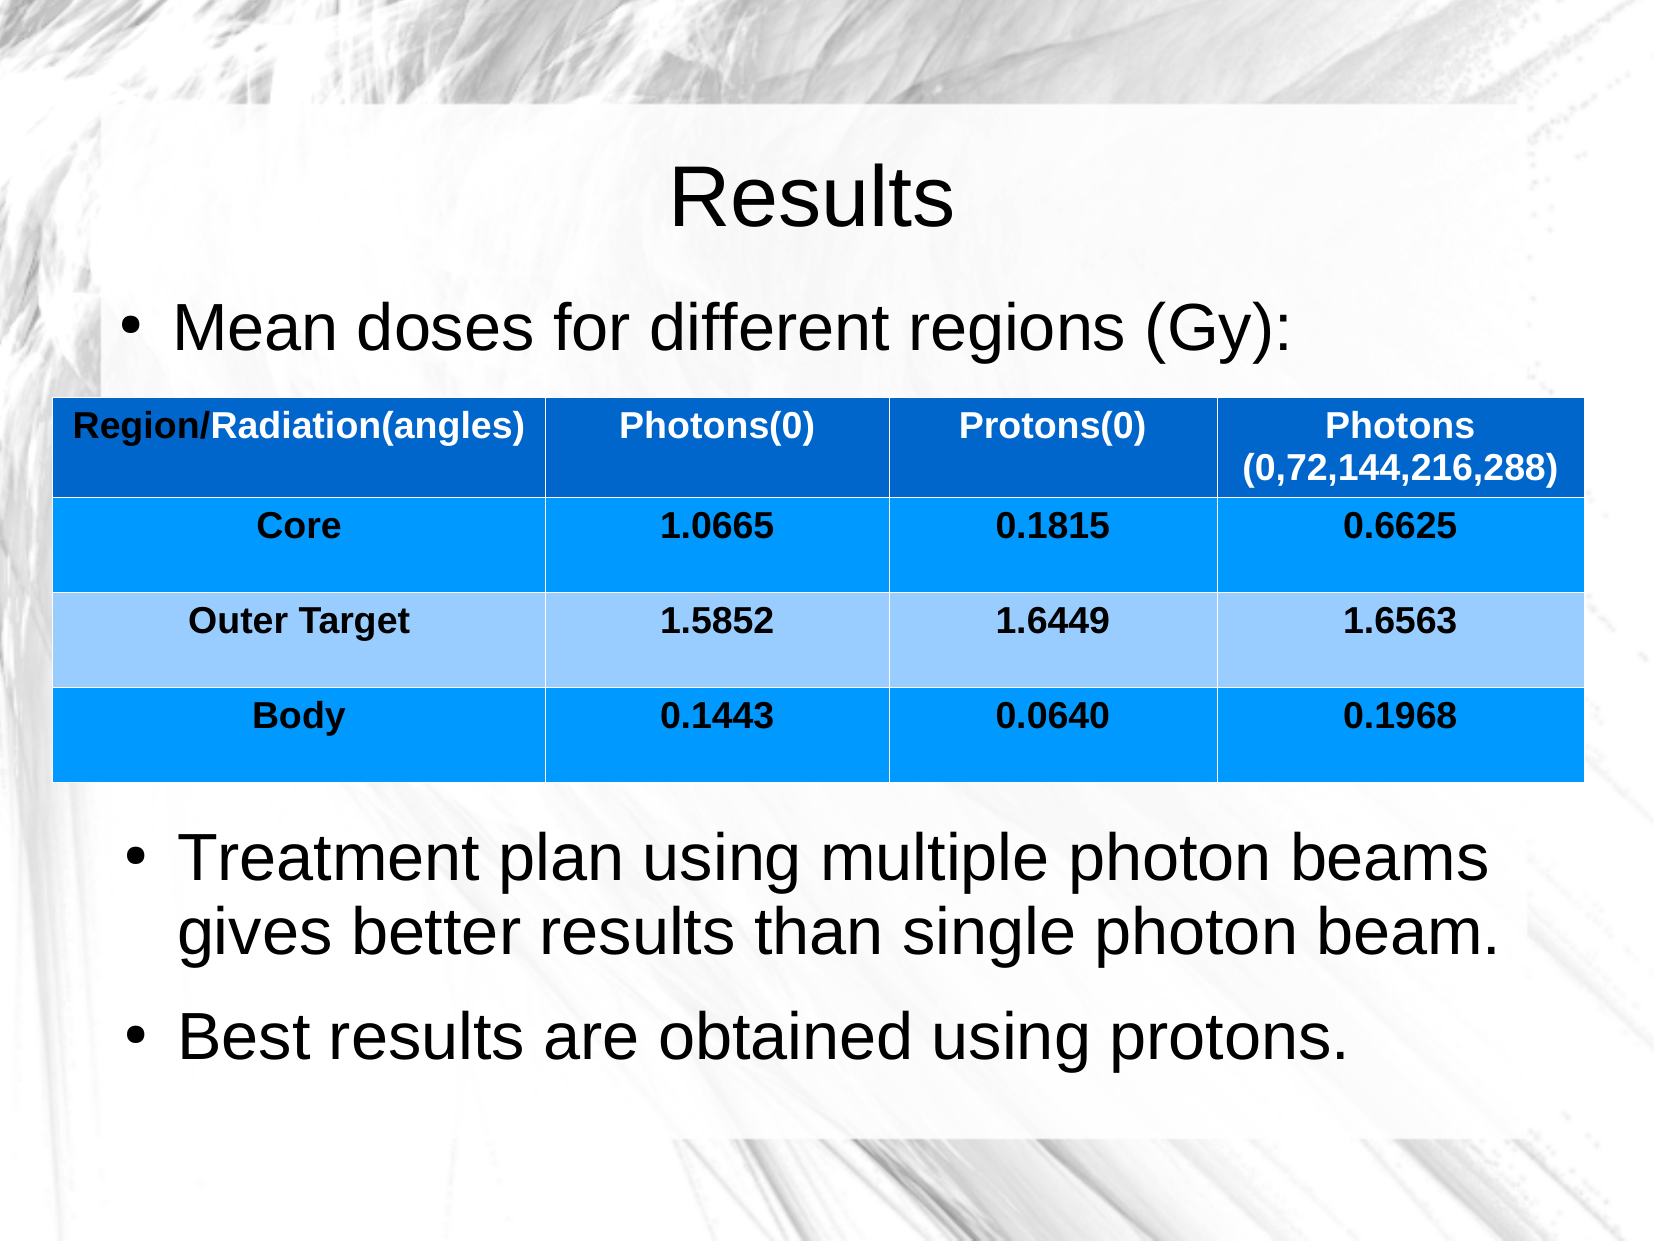

# Results
Mean doses for different regions (Gy):
| Region/Radiation(angles) | Photons(0) | Protons(0) | Photons (0,72,144,216,288) |
| --- | --- | --- | --- |
| Core | 1.0665 | 0.1815 | 0.6625 |
| Outer Target | 1.5852 | 1.6449 | 1.6563 |
| Body | 0.1443 | 0.0640 | 0.1968 |
Treatment plan using multiple photon beams gives better results than single photon beam.
Best results are obtained using protons.